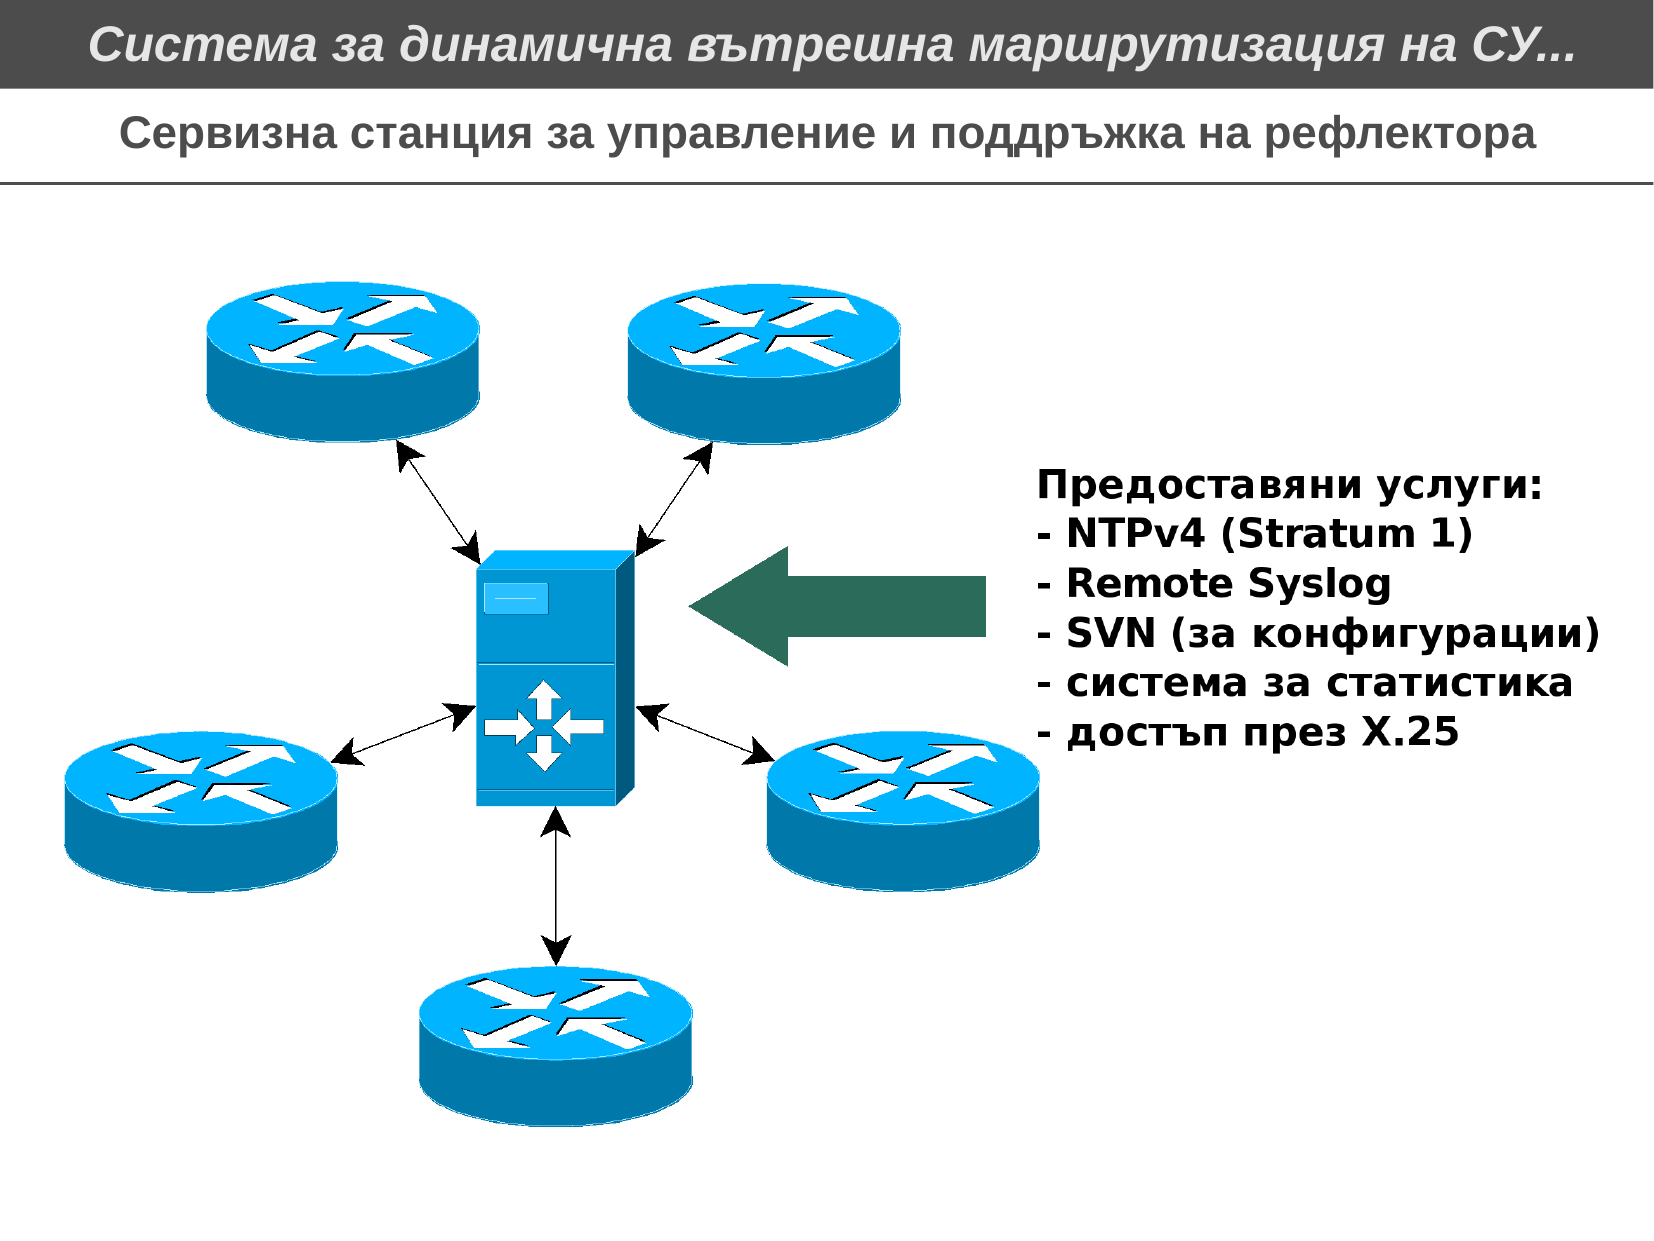

Система за динамична вътрешна маршрутизация на СУ...
Сервизна станция за управление и поддръжка на рефлектора